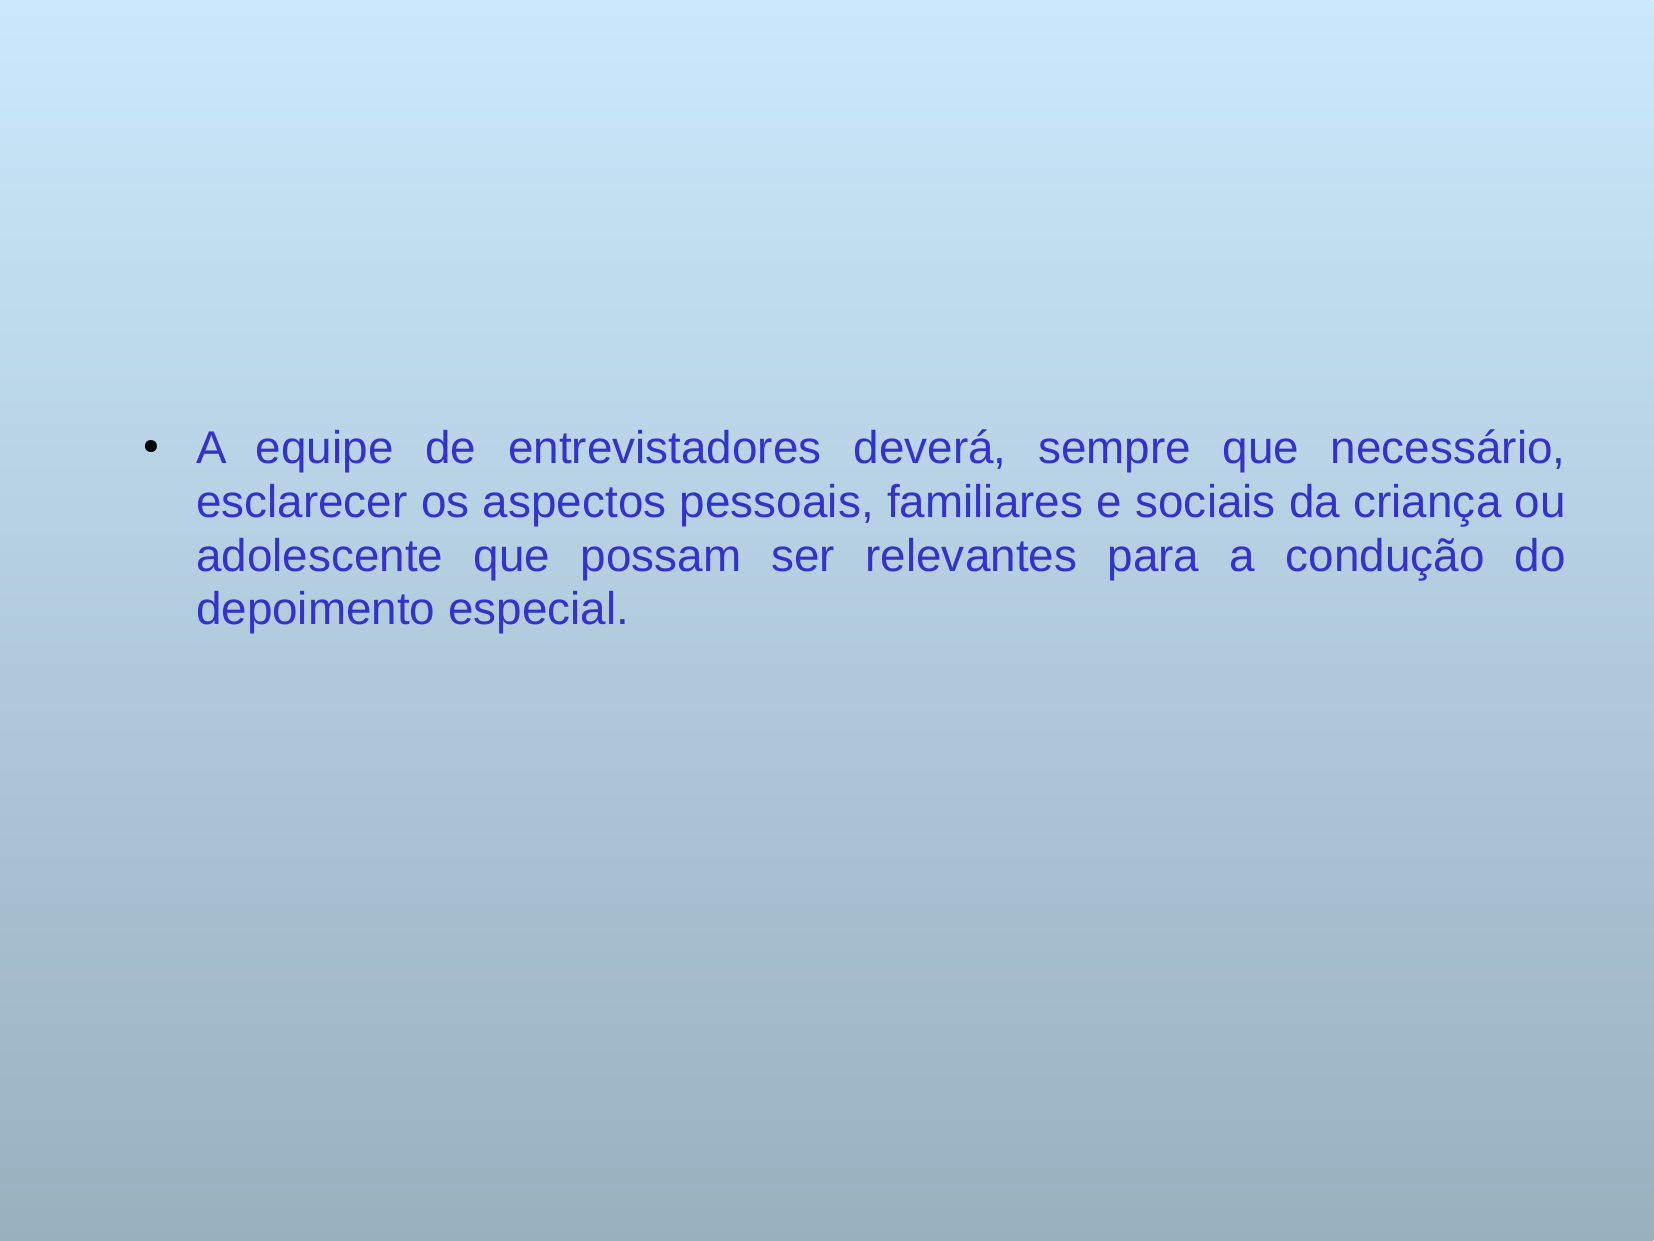

#
A equipe de entrevistadores deverá, sempre que necessário, esclarecer os aspectos pessoais, familiares e sociais da criança ou adolescente que possam ser relevantes para a condução do depoimento especial.